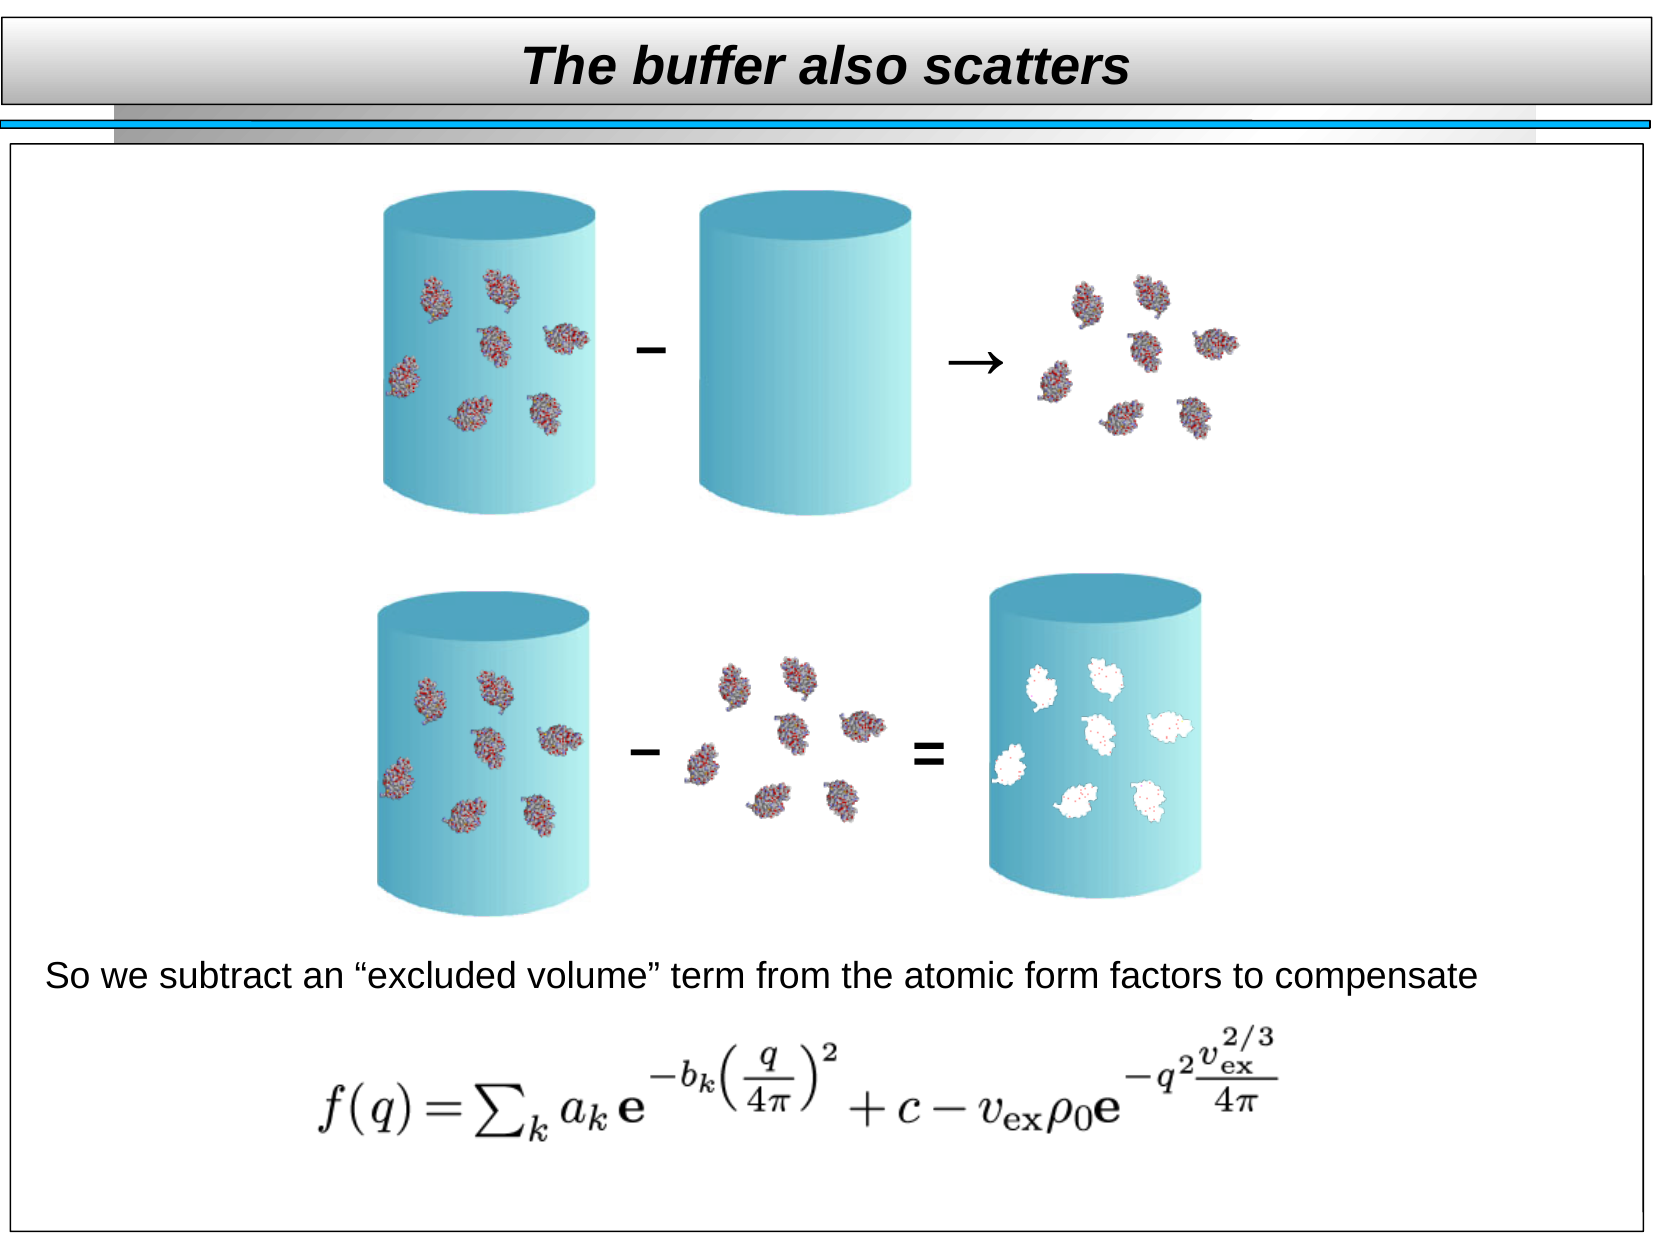

The buffer also scatters
→
–
–
=
So we subtract an “excluded volume” term from the atomic form factors to compensate